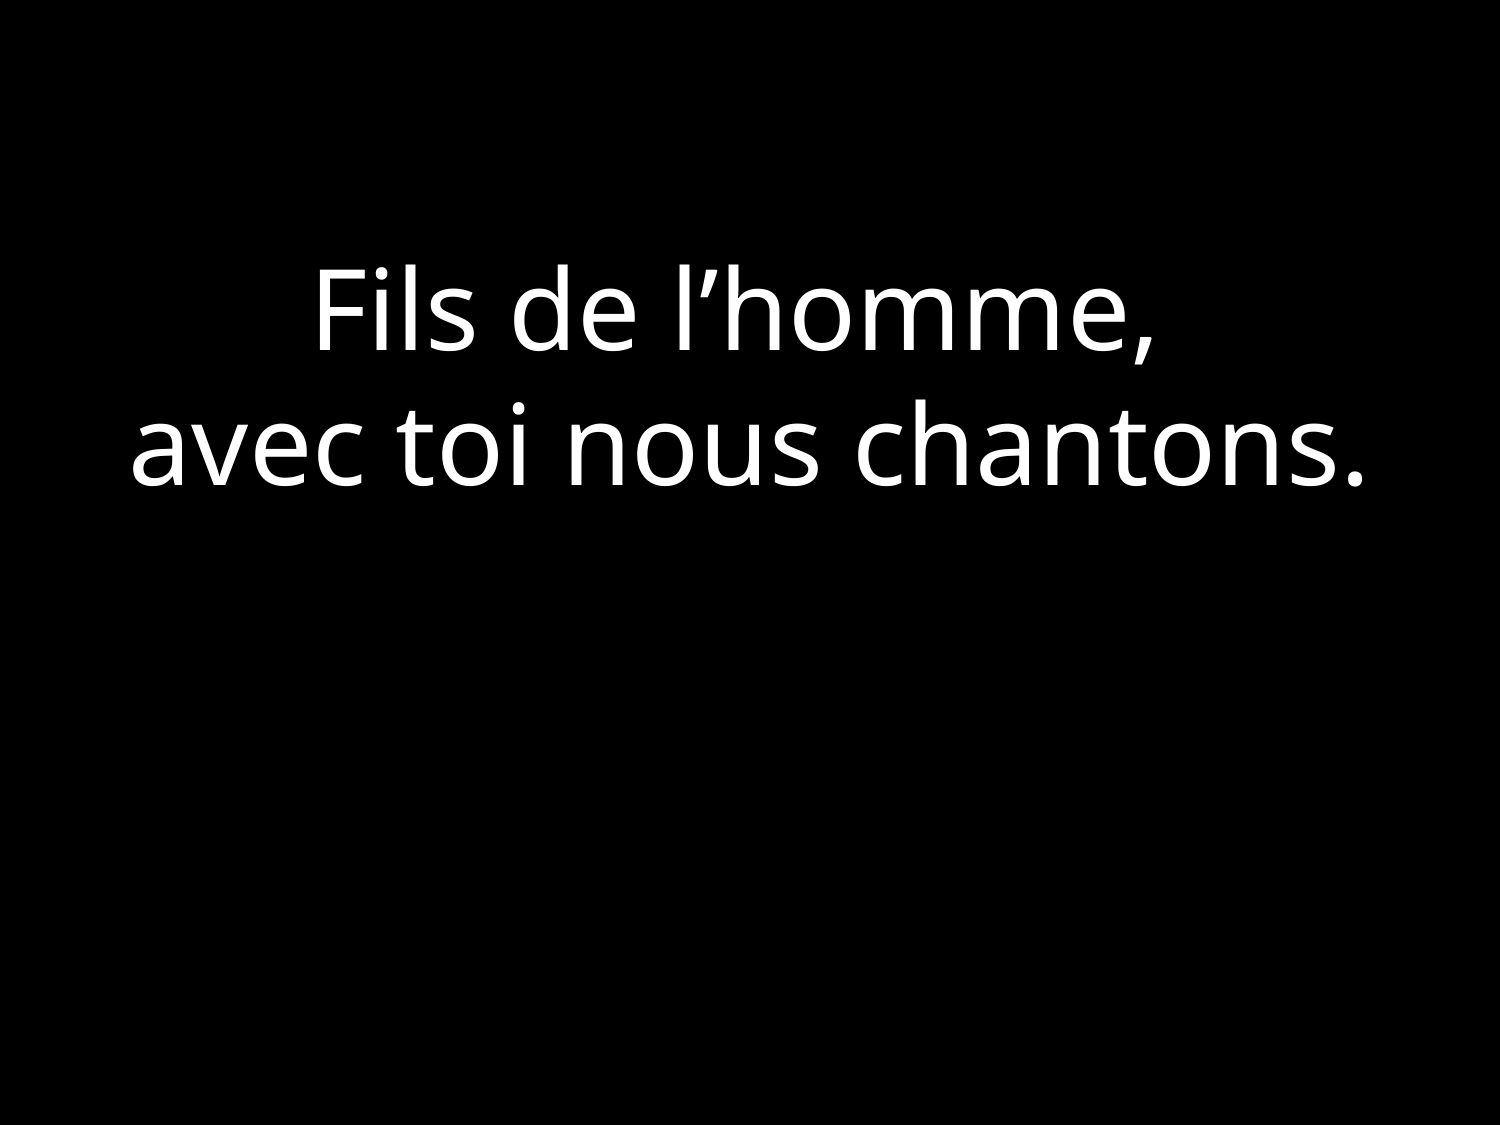

Fils de l’homme,
avec toi nous chantons.